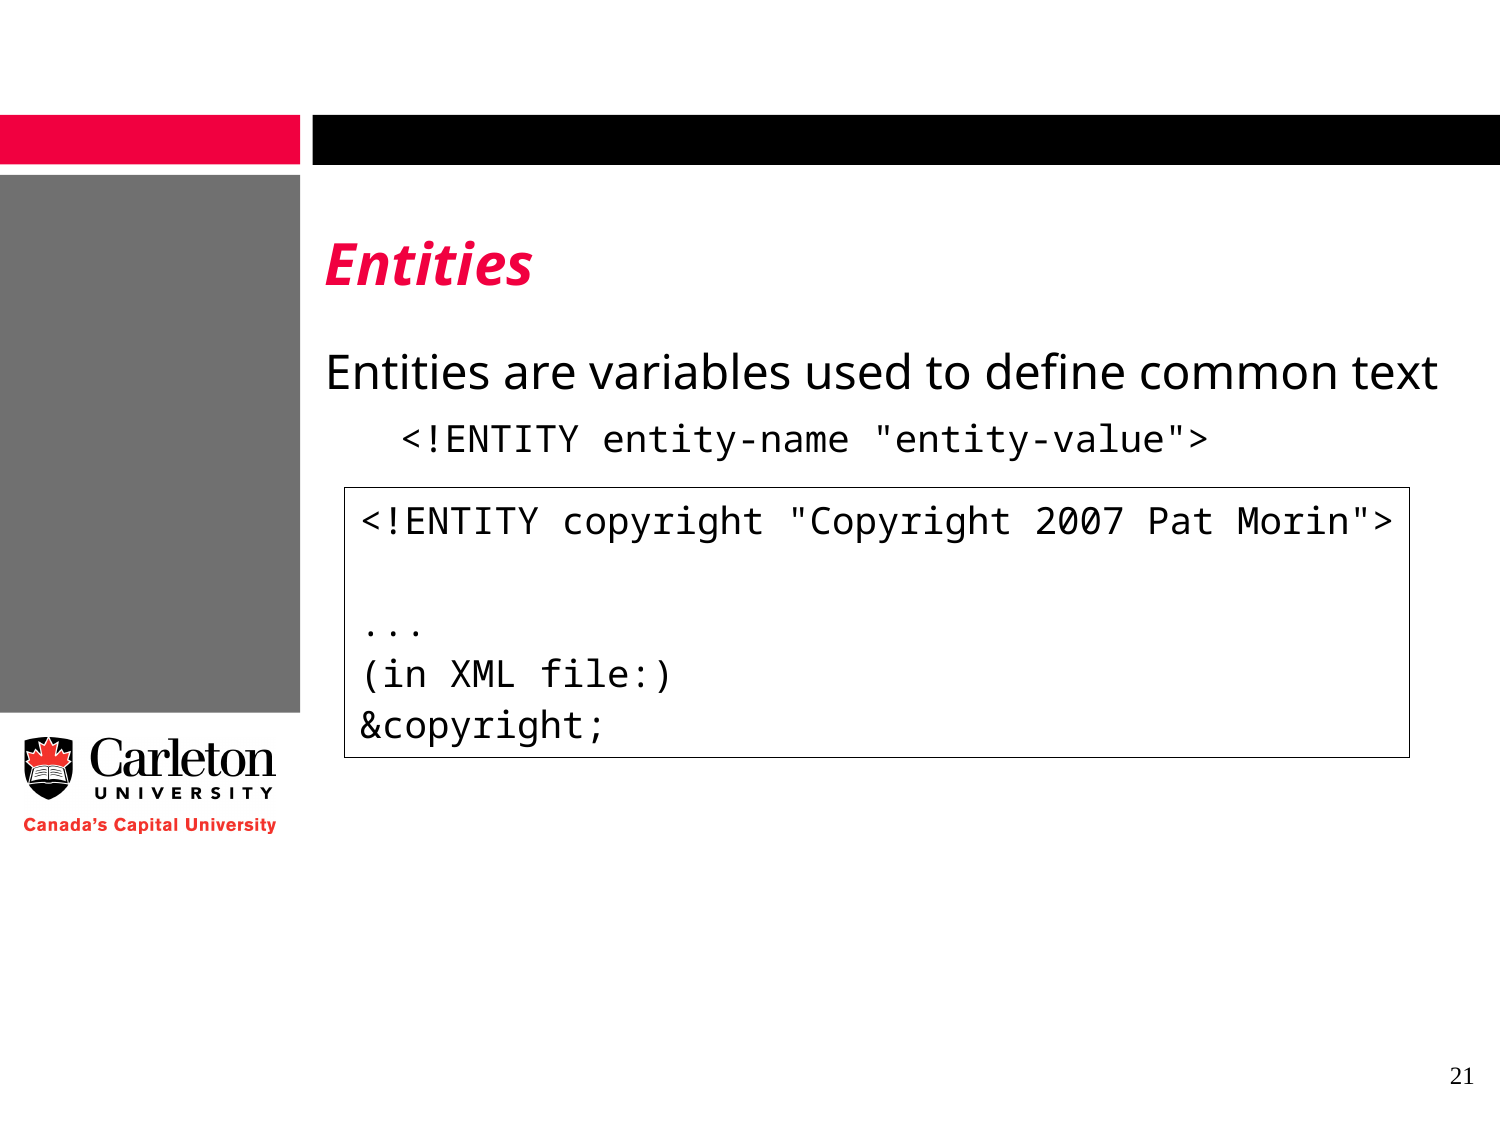

# Entities
Entities are variables used to define common text
<!ENTITY entity-name "entity-value">
<!ENTITY copyright "Copyright 2007 Pat Morin">
...
(in XML file:)
&copyright;
21